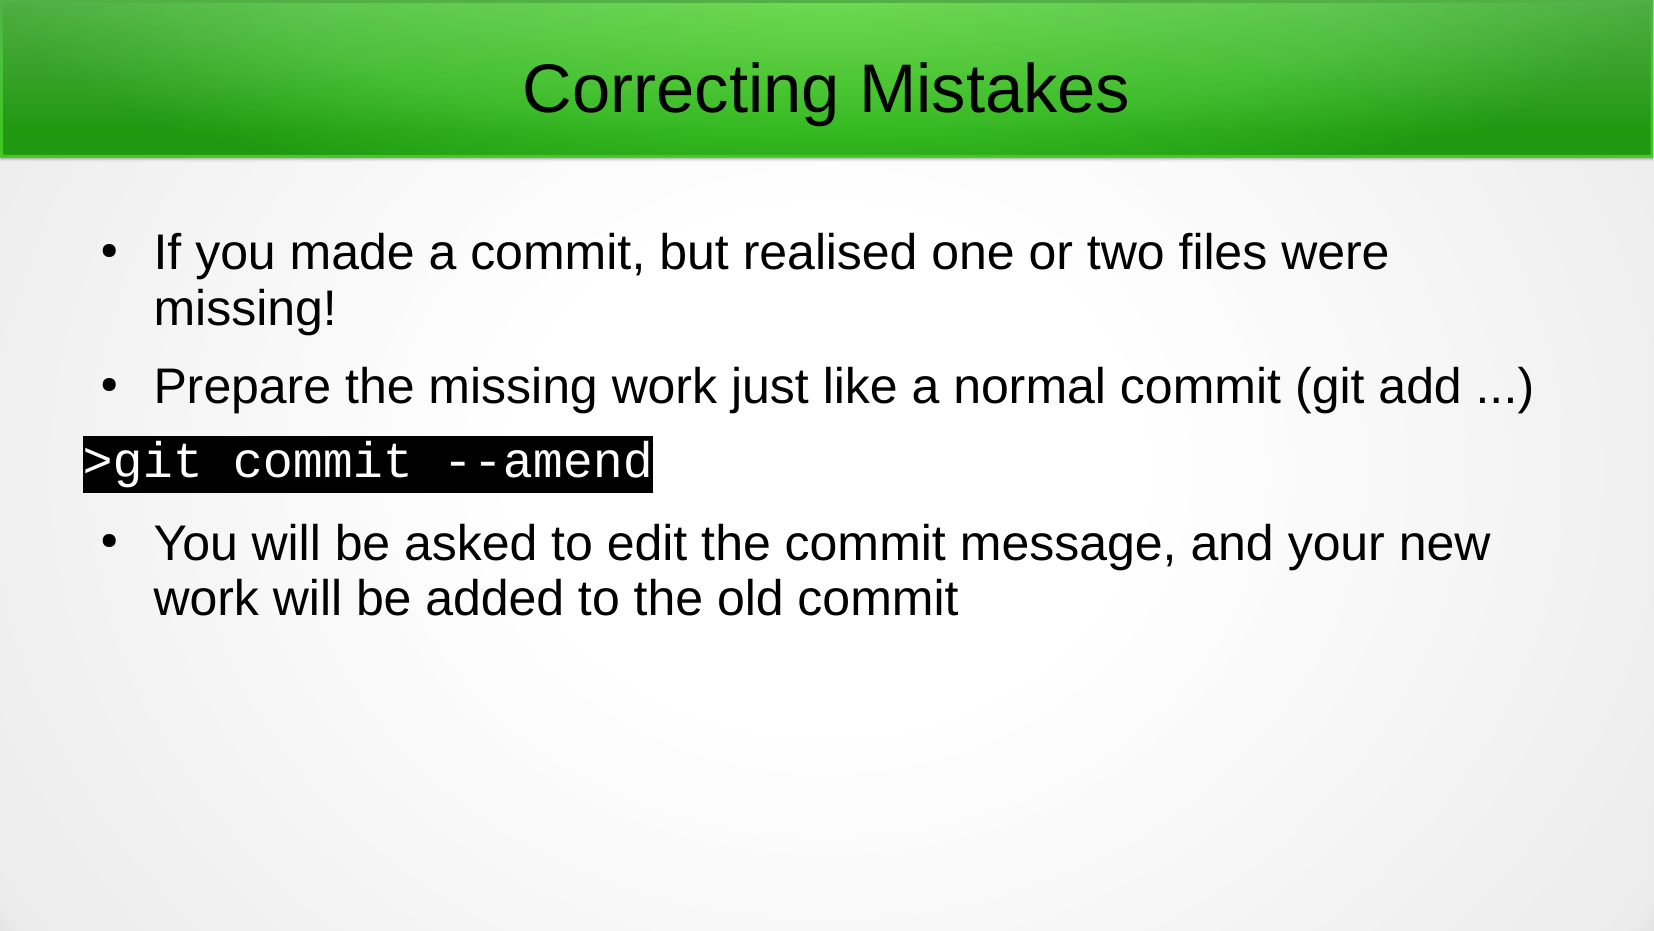

# Correcting Mistakes
If you made a commit, but realised one or two files were missing!
Prepare the missing work just like a normal commit (git add ...)
>git commit --amend
You will be asked to edit the commit message, and your new work will be added to the old commit